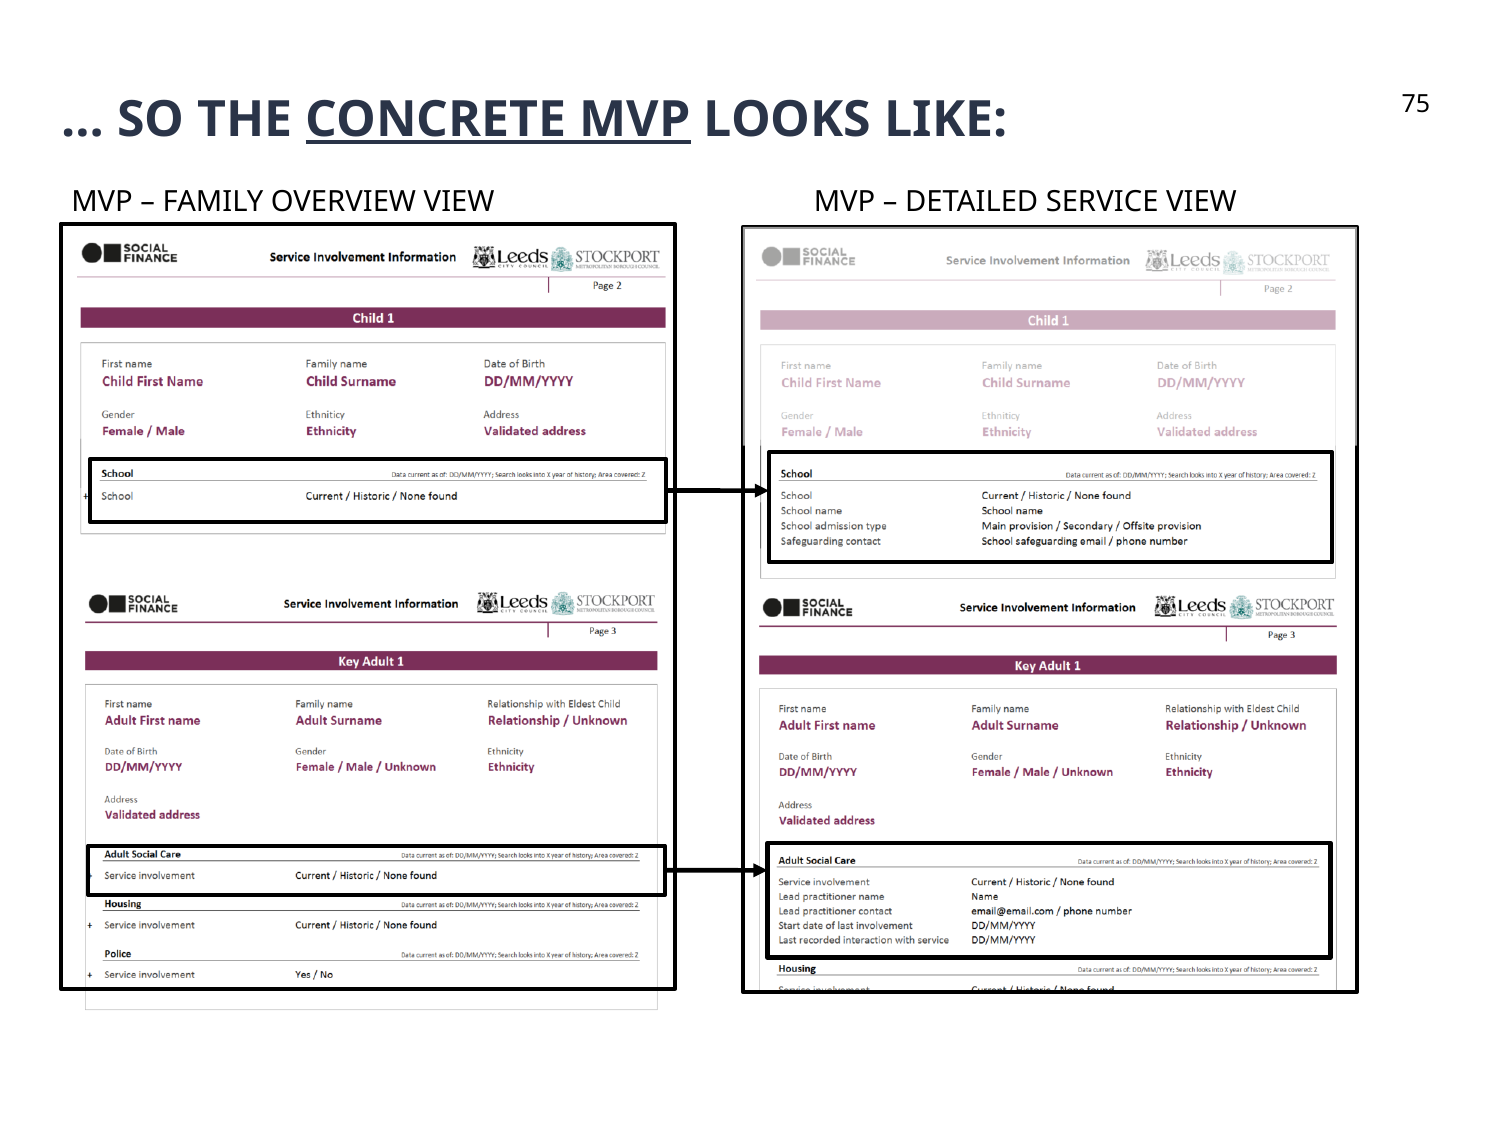

… SO THE CONCRETE MVP LOOKS LIKE:
MVP – FAMILY OVERVIEW VIEW
MVP – DETAILED SERVICE VIEW